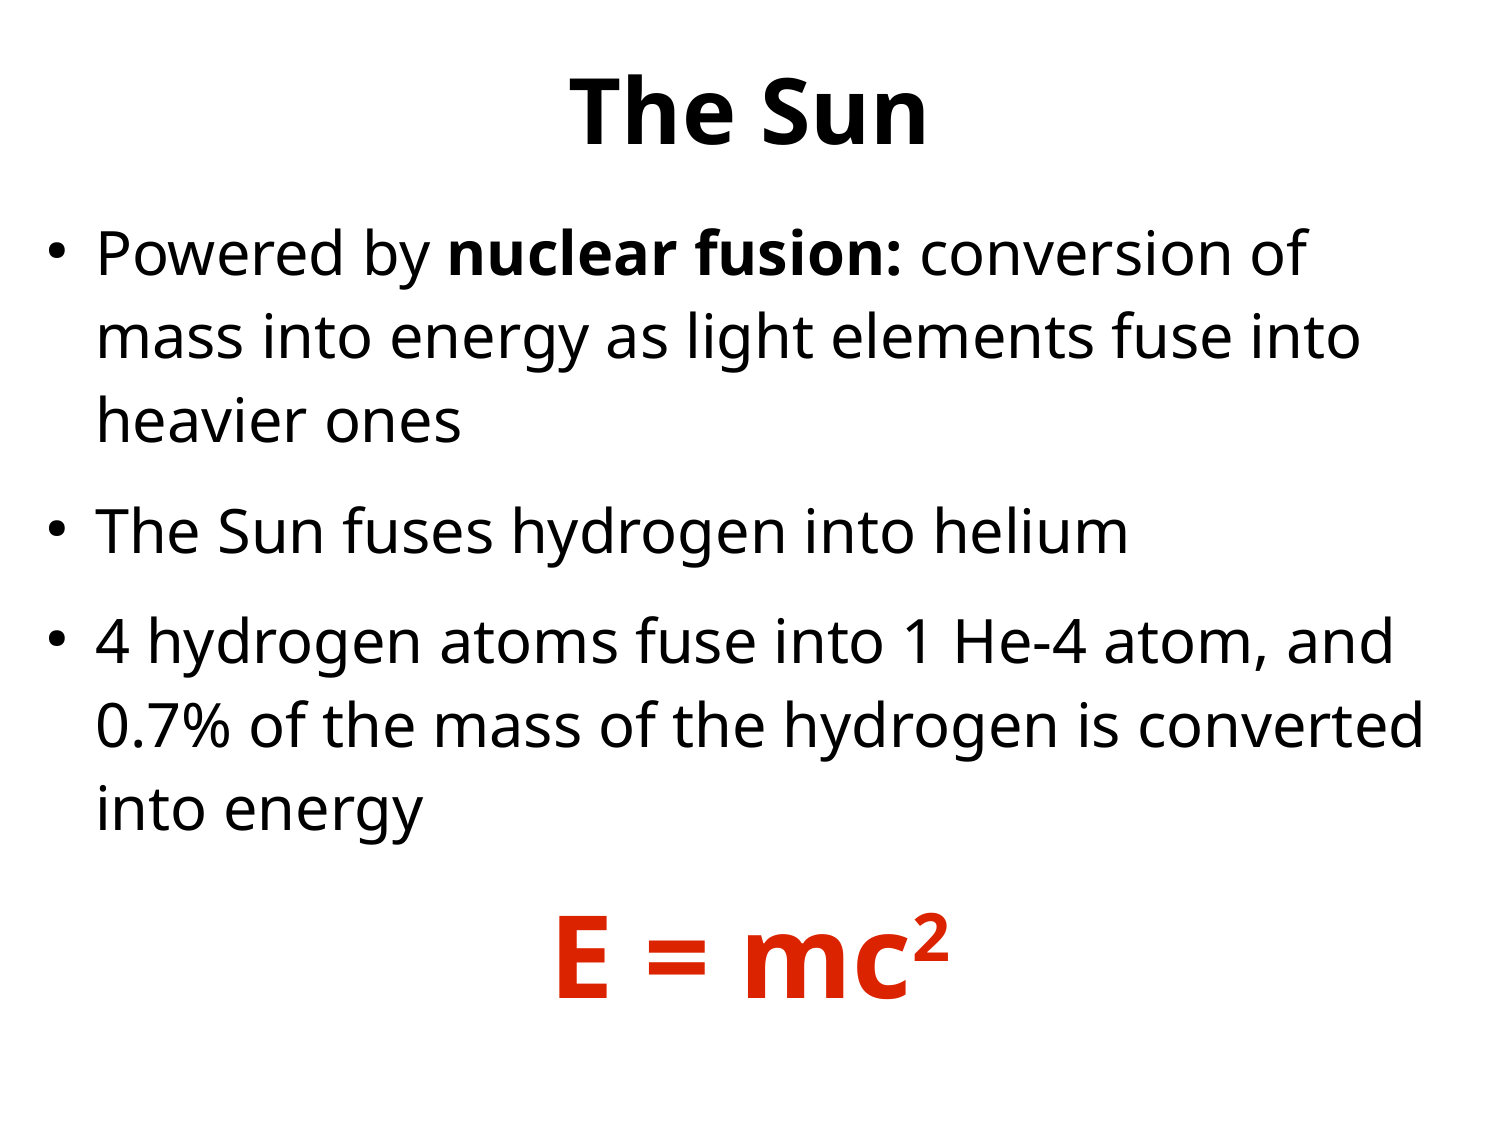

# The Sun
Powered by nuclear fusion: conversion of mass into energy as light elements fuse into heavier ones
The Sun fuses hydrogen into helium
4 hydrogen atoms fuse into 1 He-4 atom, and 0.7% of the mass of the hydrogen is converted into energy
E = mc2